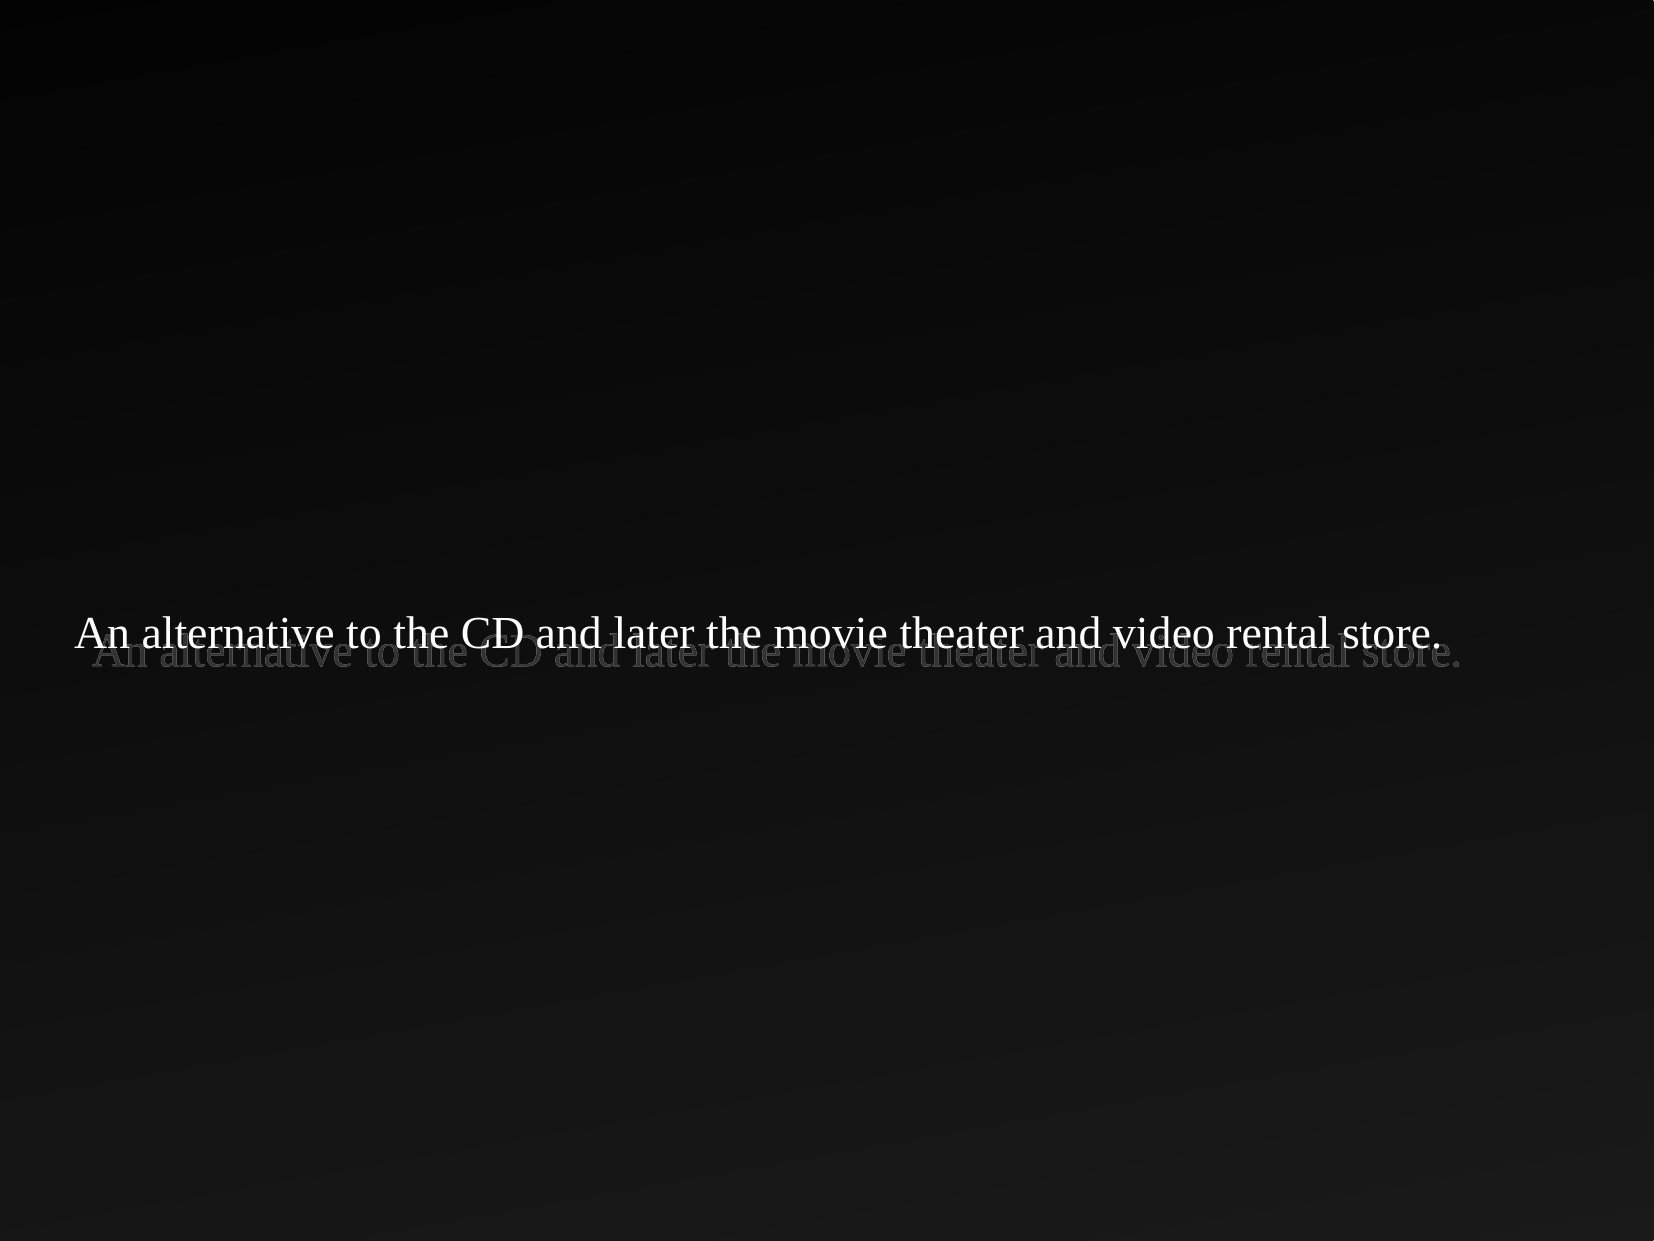

An alternative to the CD and later the movie theater and video rental store.